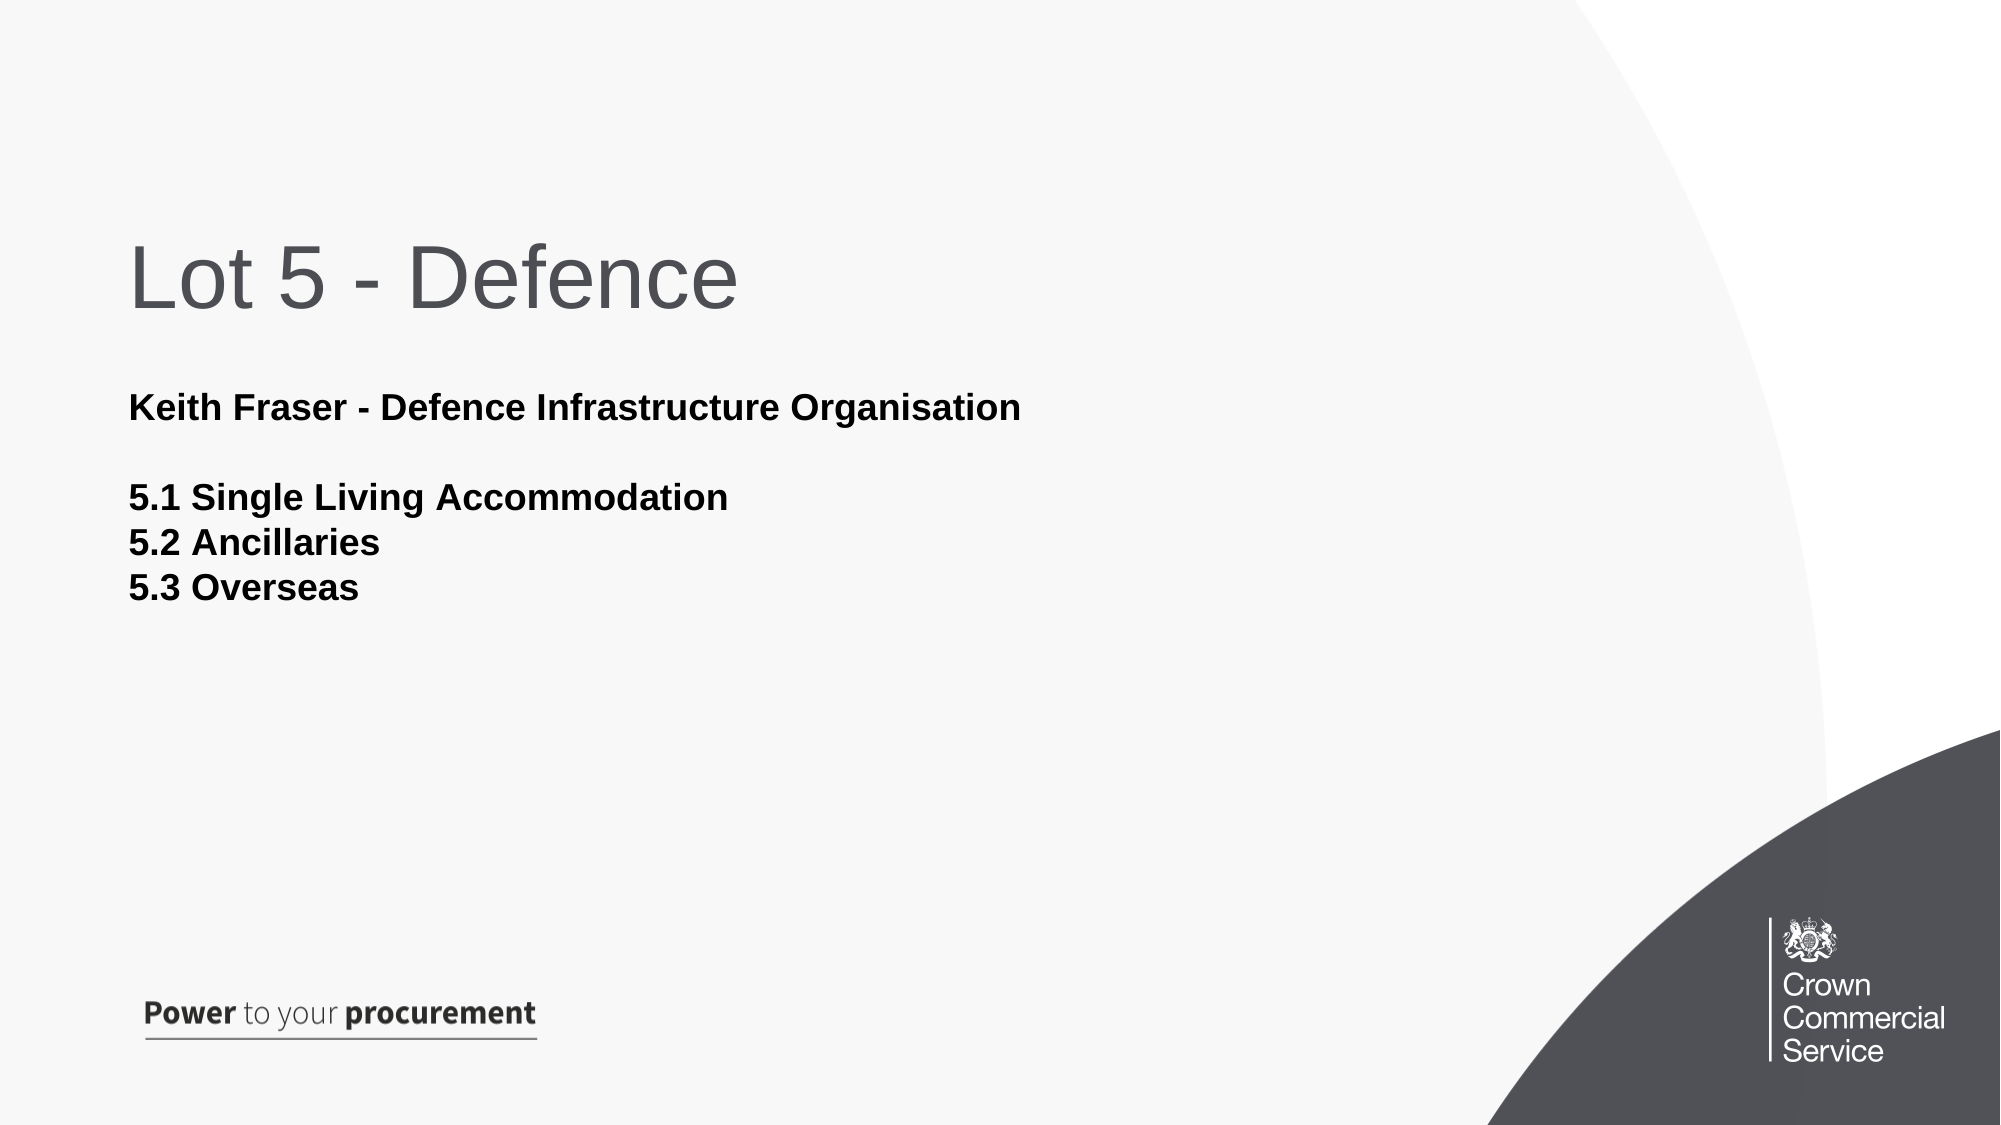

# Lot 5 - Defence
Keith Fraser - Defence Infrastructure Organisation
5.1 Single Living Accommodation
5.2 Ancillaries
5.3 Overseas